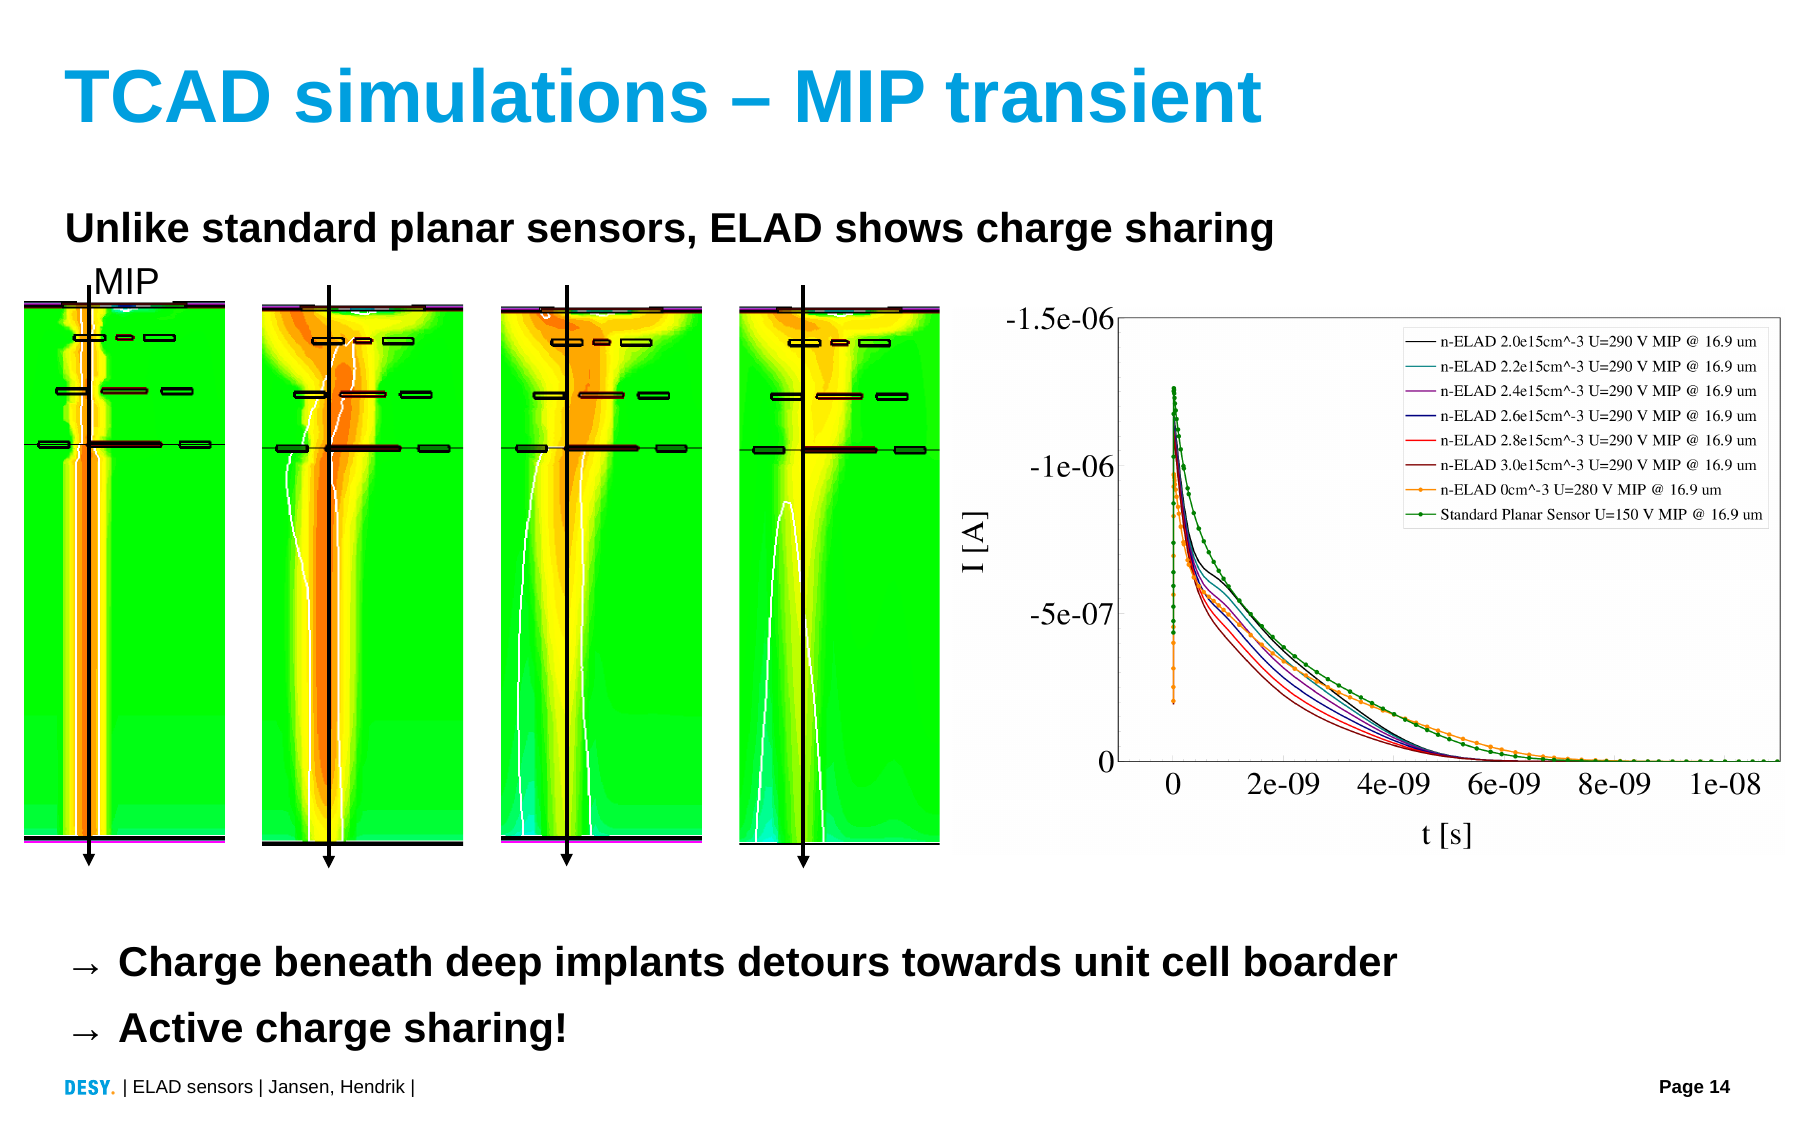

# TCAD simulations – MIP transient
Unlike standard planar sensors, ELAD shows charge sharing
→ Charge beneath deep implants detours towards unit cell boarder
→ Active charge sharing!
MIP